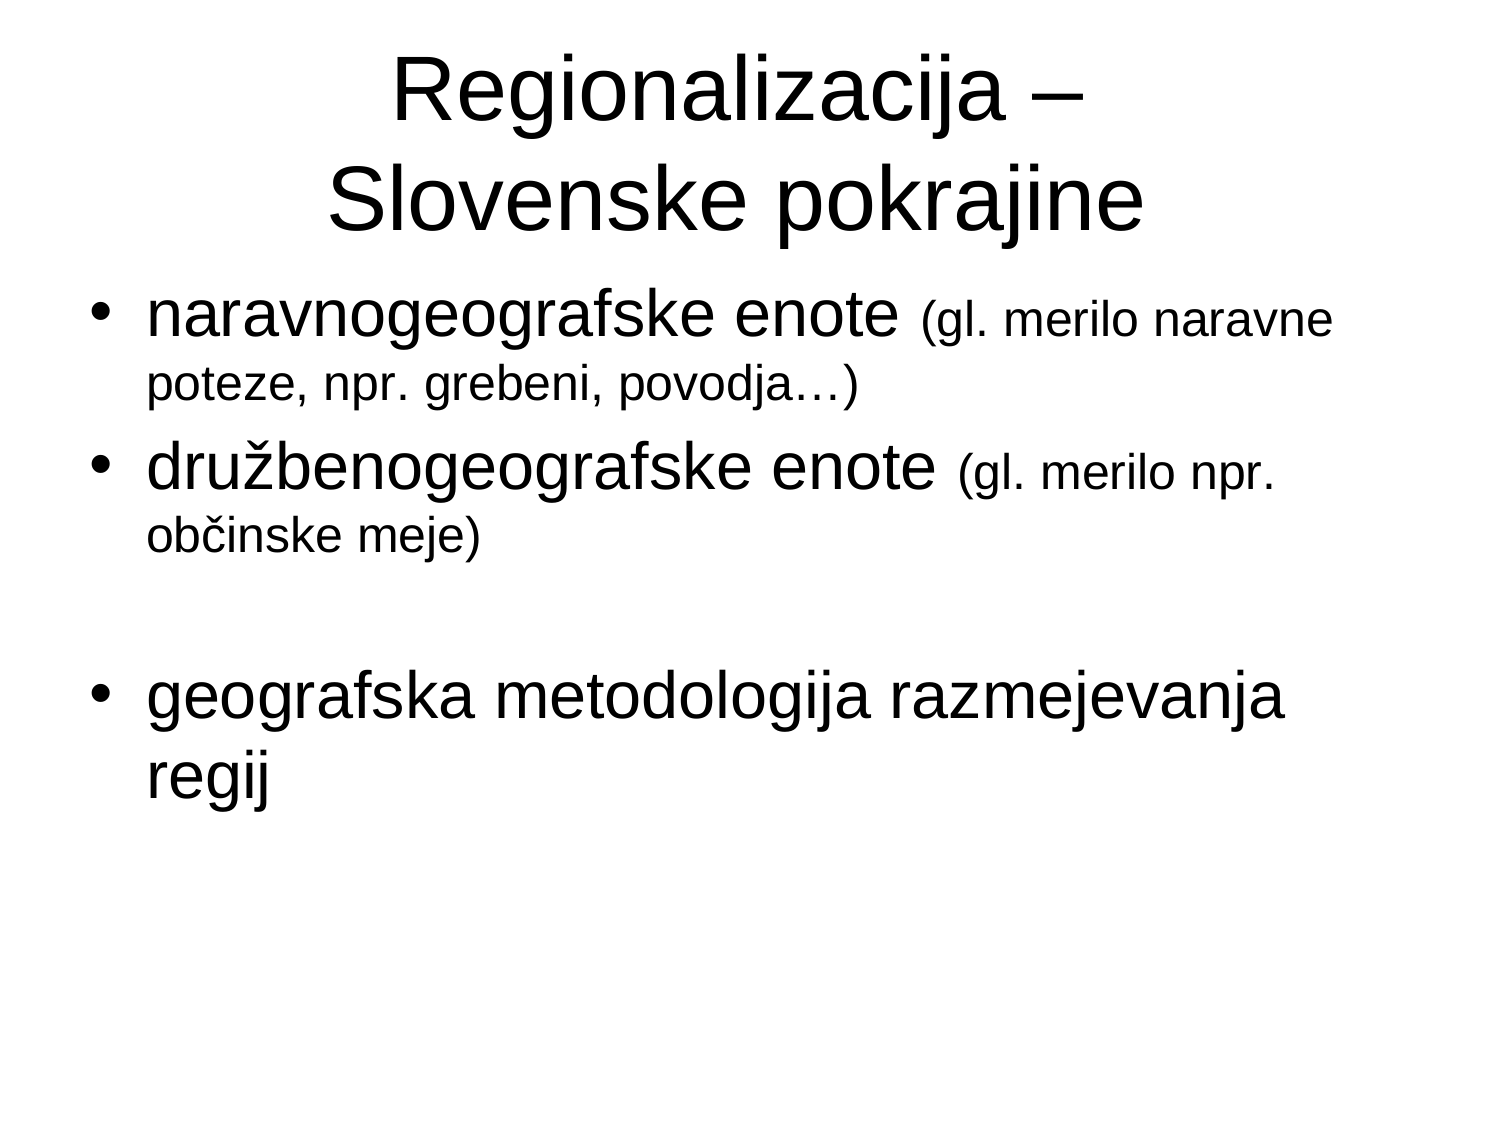

# Regionalizacija – Slovenske pokrajine
naravnogeografske enote (gl. merilo naravne poteze, npr. grebeni, povodja…)
družbenogeografske enote (gl. merilo npr. občinske meje)
geografska metodologija razmejevanja regij